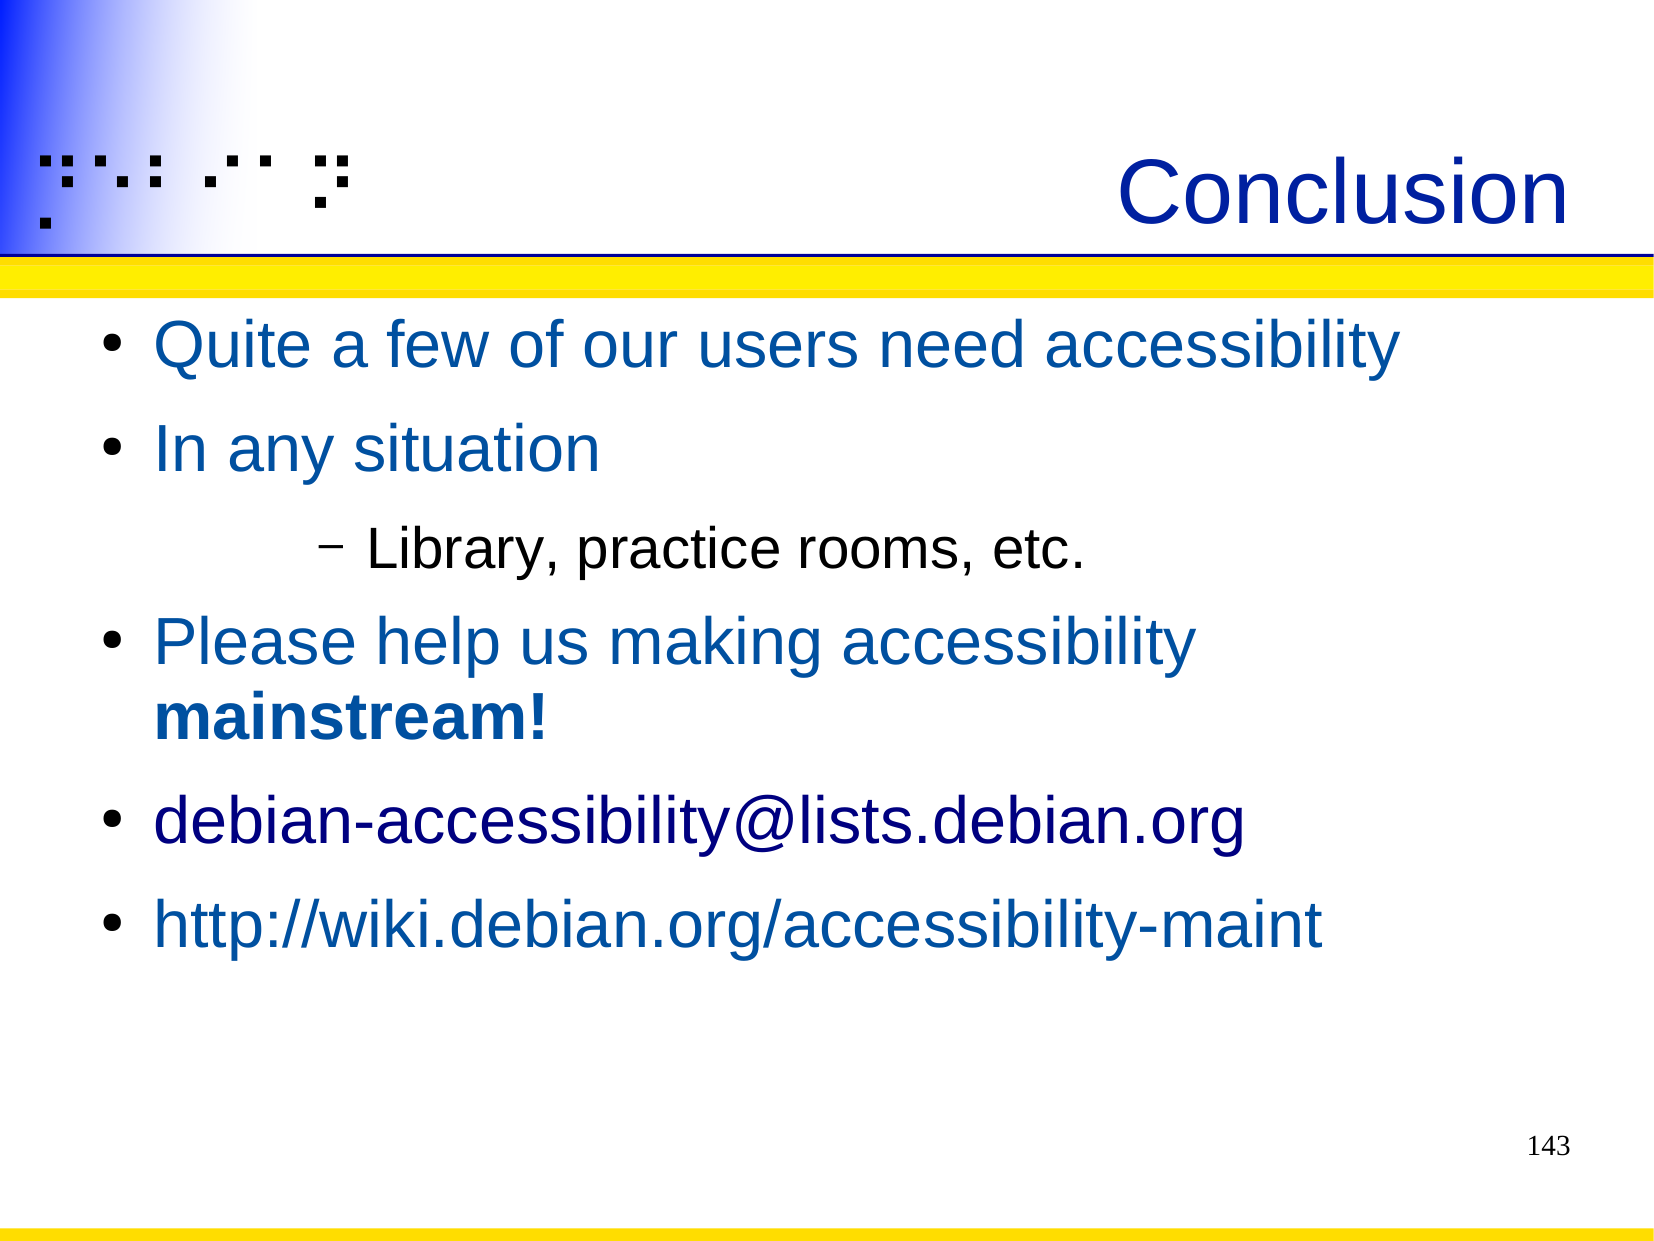

# Conclusion
Quite a few of our users need accessibility
In any situation
Library, practice rooms, etc.
Please help us making accessibility mainstream!
debian-accessibility@lists.debian.org
http://wiki.debian.org/accessibility-maint
143